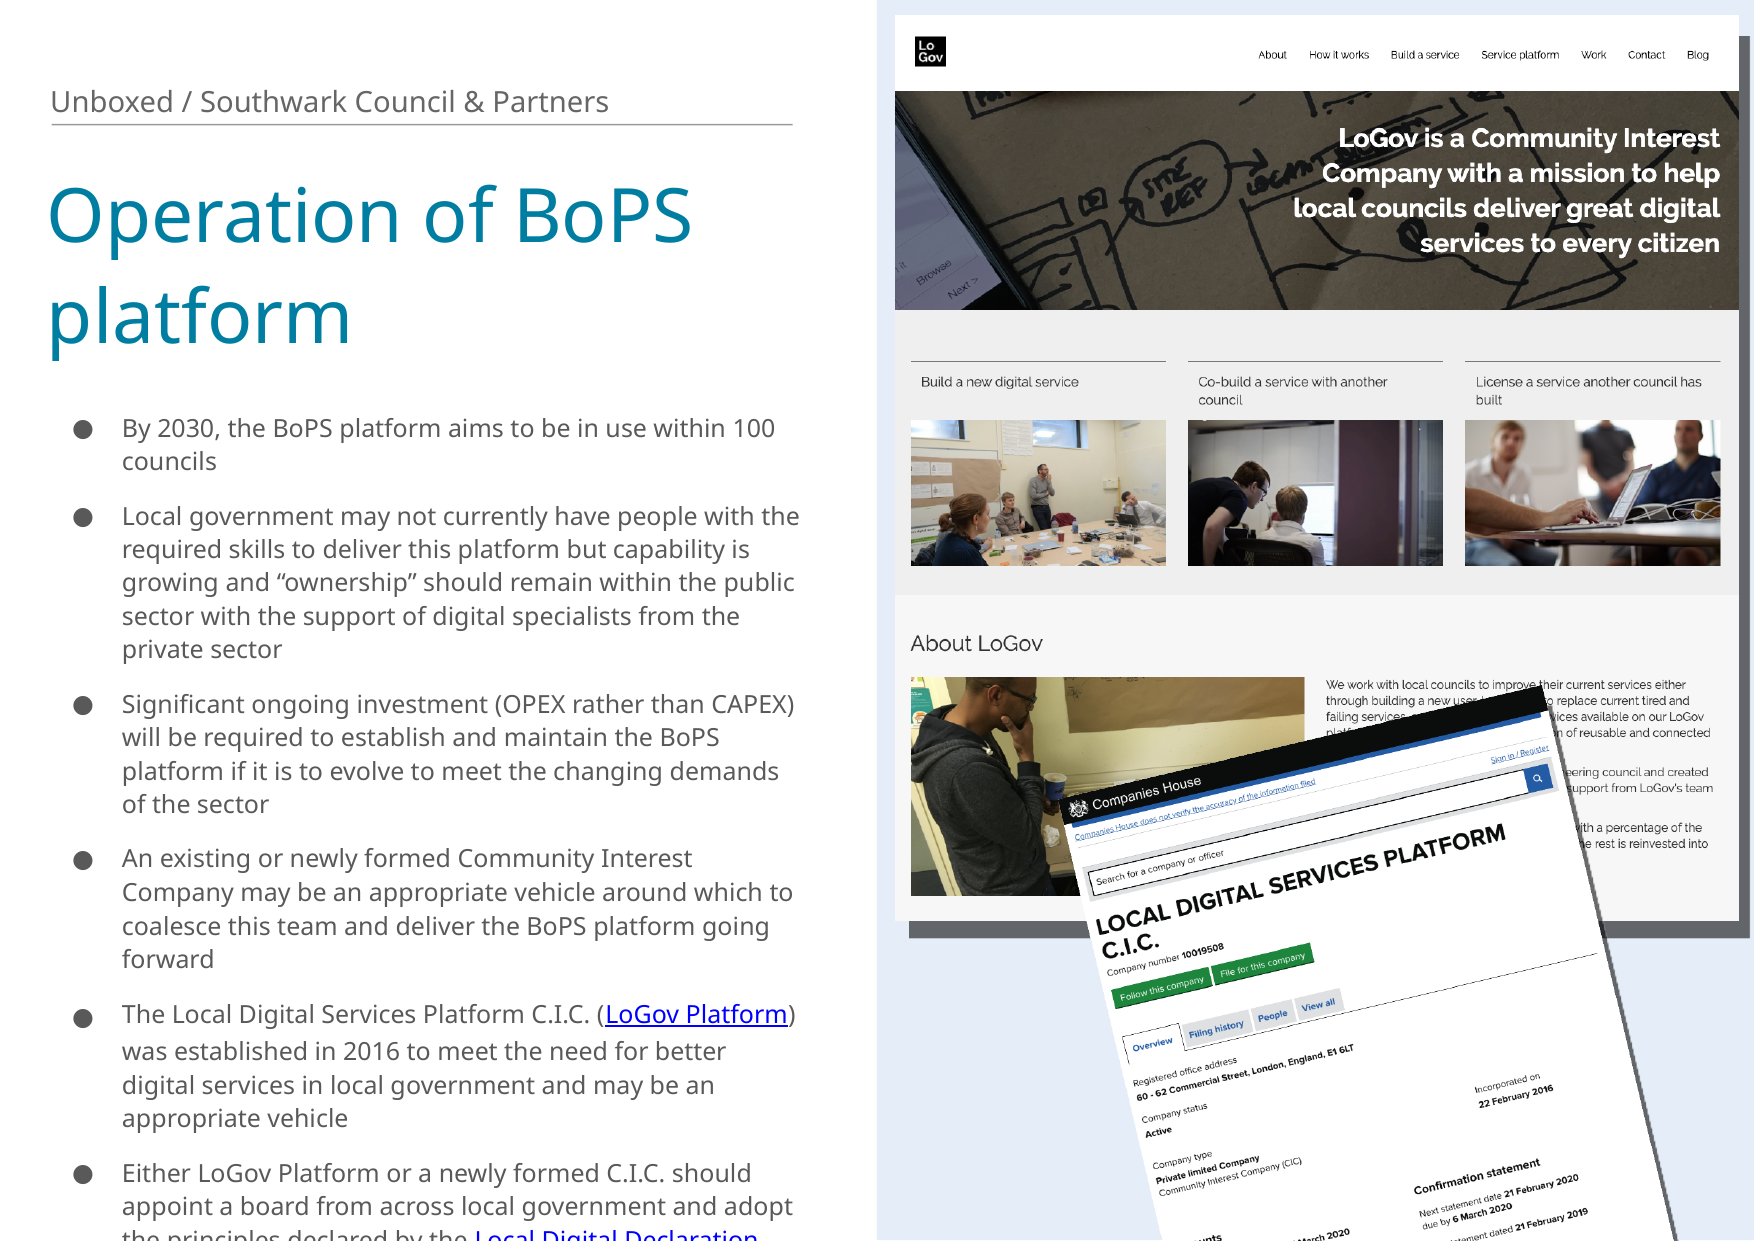

Unboxed / Southwark Council & Partners
Operation of BoPS platform
By 2030, the BoPS platform aims to be in use within 100 councils
Local government may not currently have people with the required skills to deliver this platform but capability is growing and “ownership” should remain within the public sector with the support of digital specialists from the private sector
Significant ongoing investment (OPEX rather than CAPEX) will be required to establish and maintain the BoPS platform if it is to evolve to meet the changing demands of the sector
An existing or newly formed Community Interest Company may be an appropriate vehicle around which to coalesce this team and deliver the BoPS platform going forward
The Local Digital Services Platform C.I.C. (LoGov Platform) was established in 2016 to meet the need for better digital services in local government and may be an appropriate vehicle
Either LoGov Platform or a newly formed C.I.C. should appoint a board from across local government and adopt the principles declared by the Local Digital Declaration